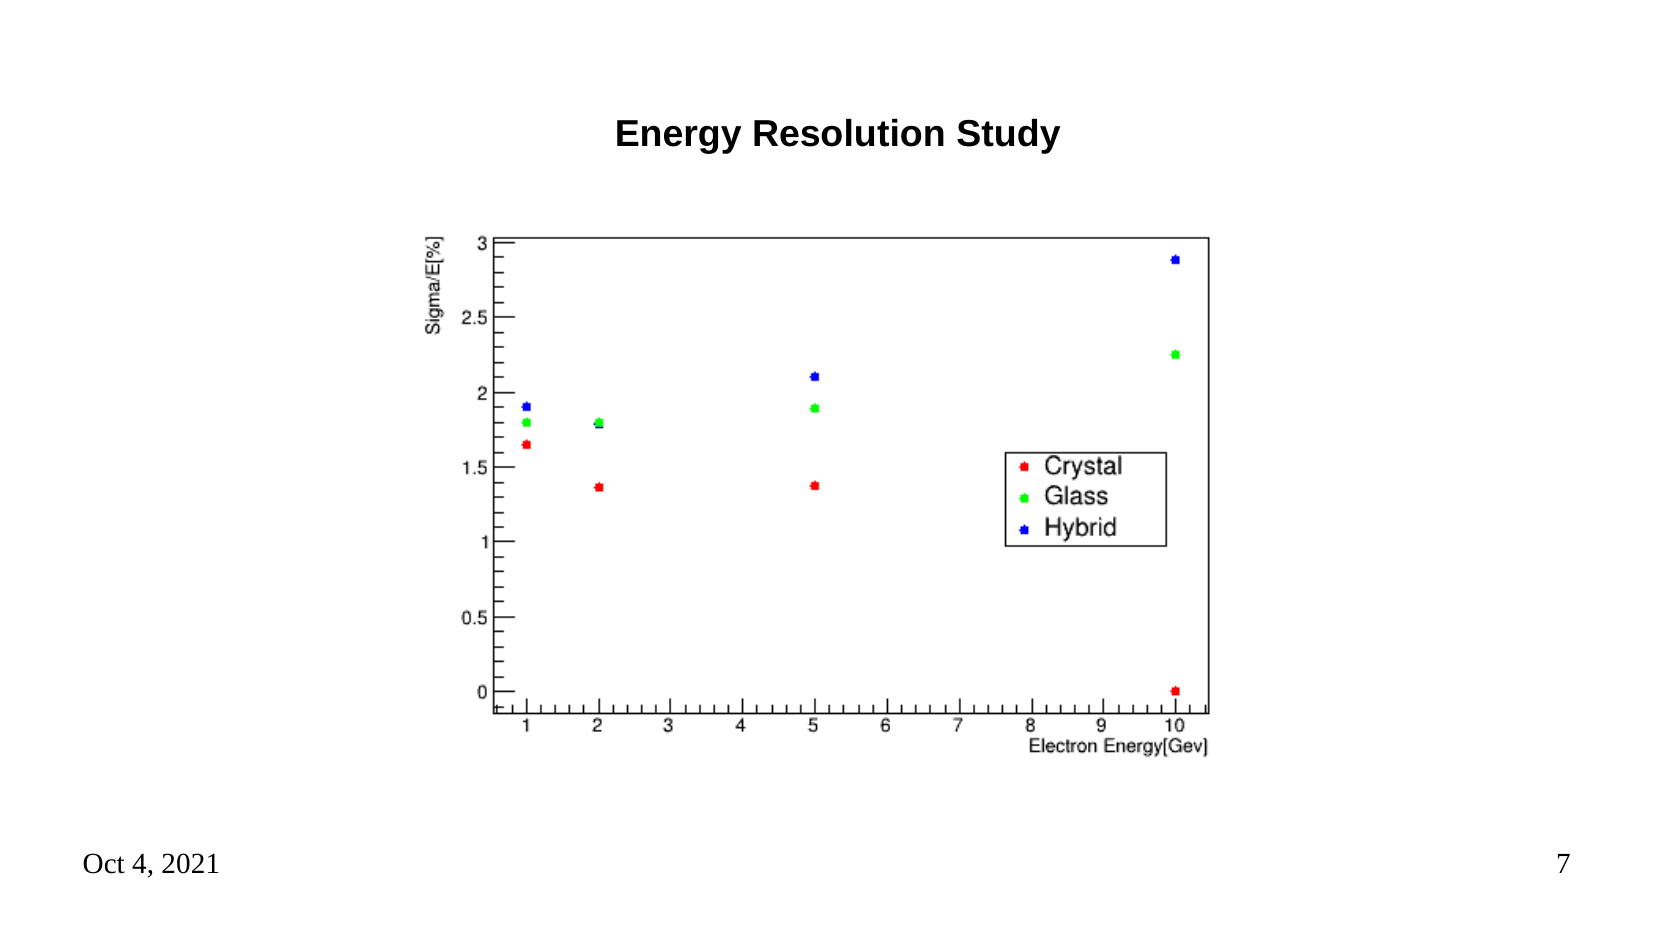

Energy Resolution Study
Oct 4, 2021
7